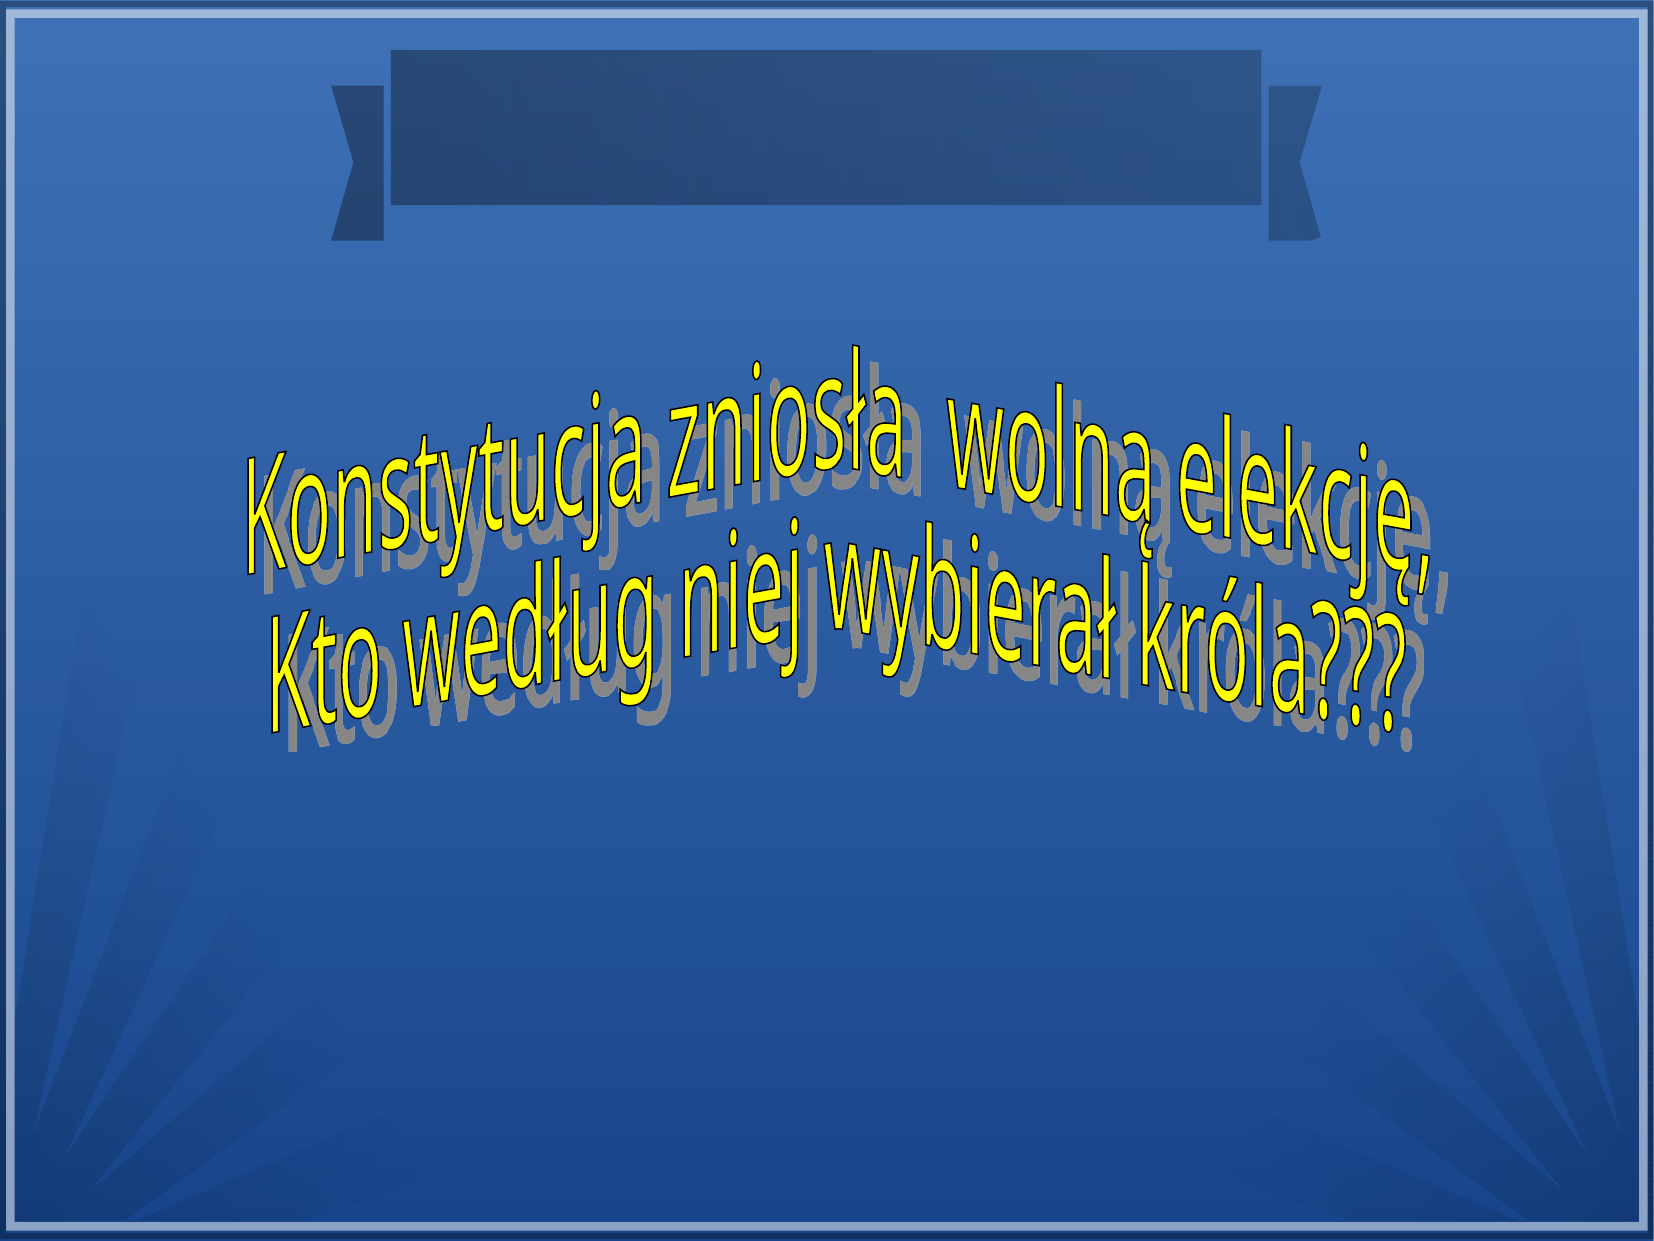

Konstytucja zniosła wolną elekcję,
Kto według niej wybierał króla???